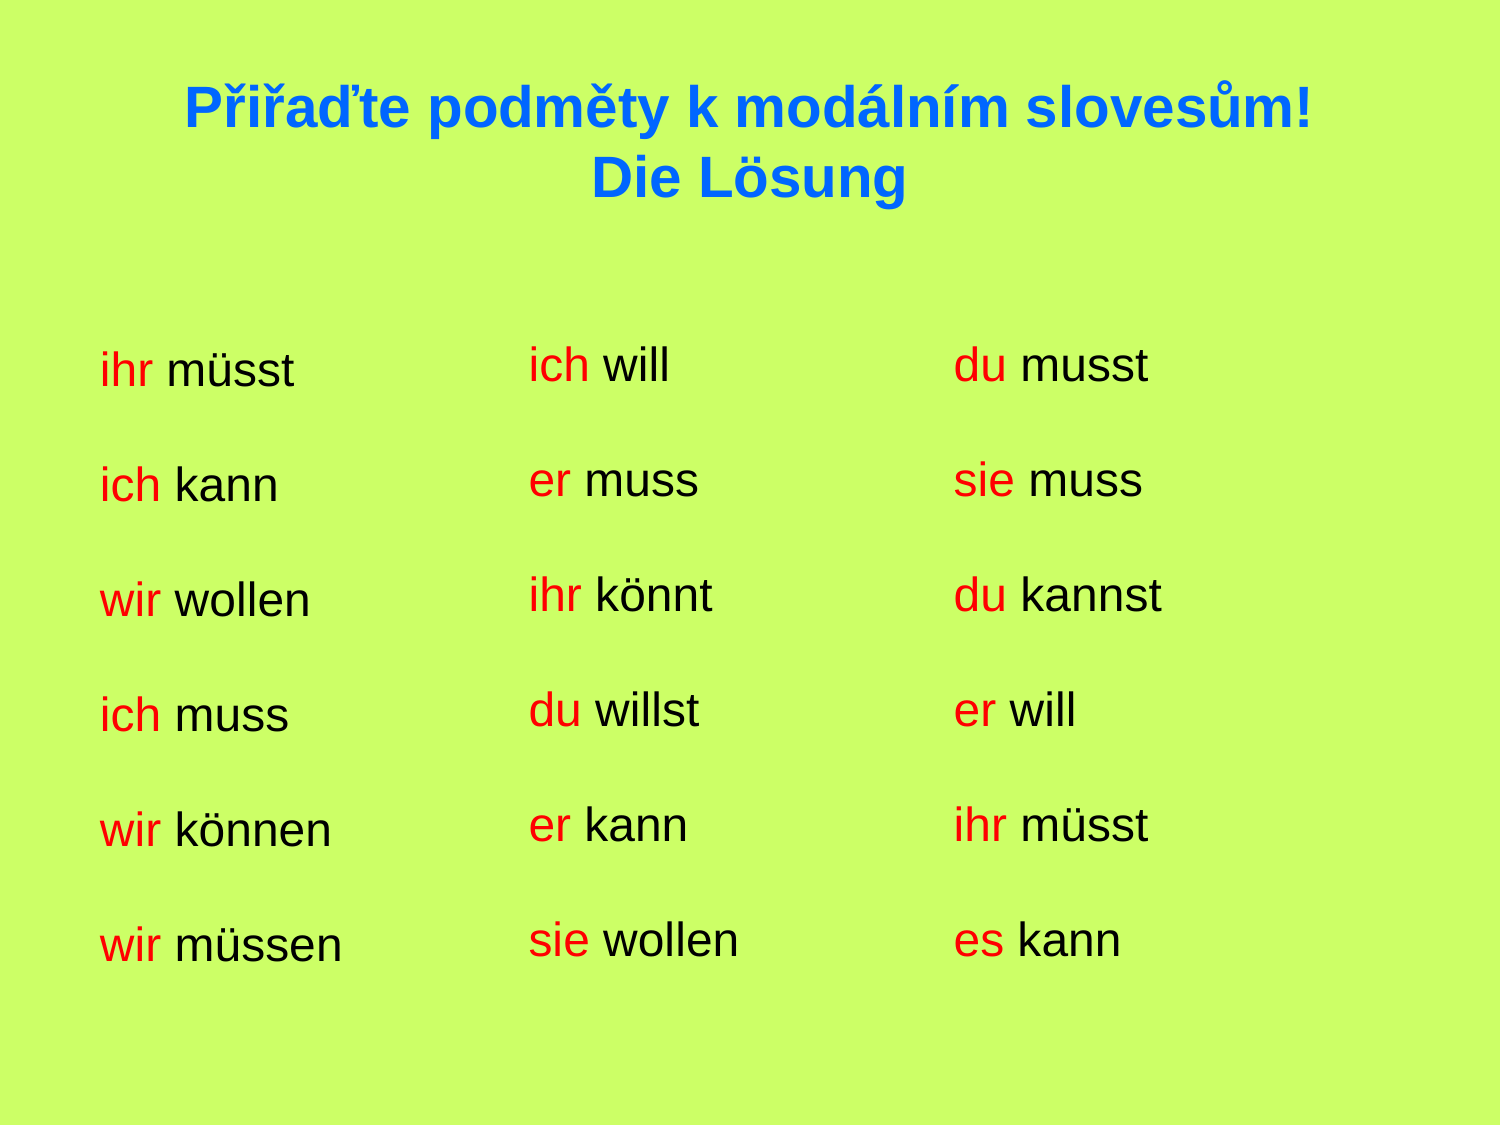

# Přiřaďte podměty k modálním slovesům! Die Lösung
ich will
er muss
ihr könnt
du willst
er kann
sie wollen
du musst
sie muss
du kannst
er will
ihr müsst
es kann
ihr müsst
ich kann
wir wollen
ich muss
wir können
wir müssen